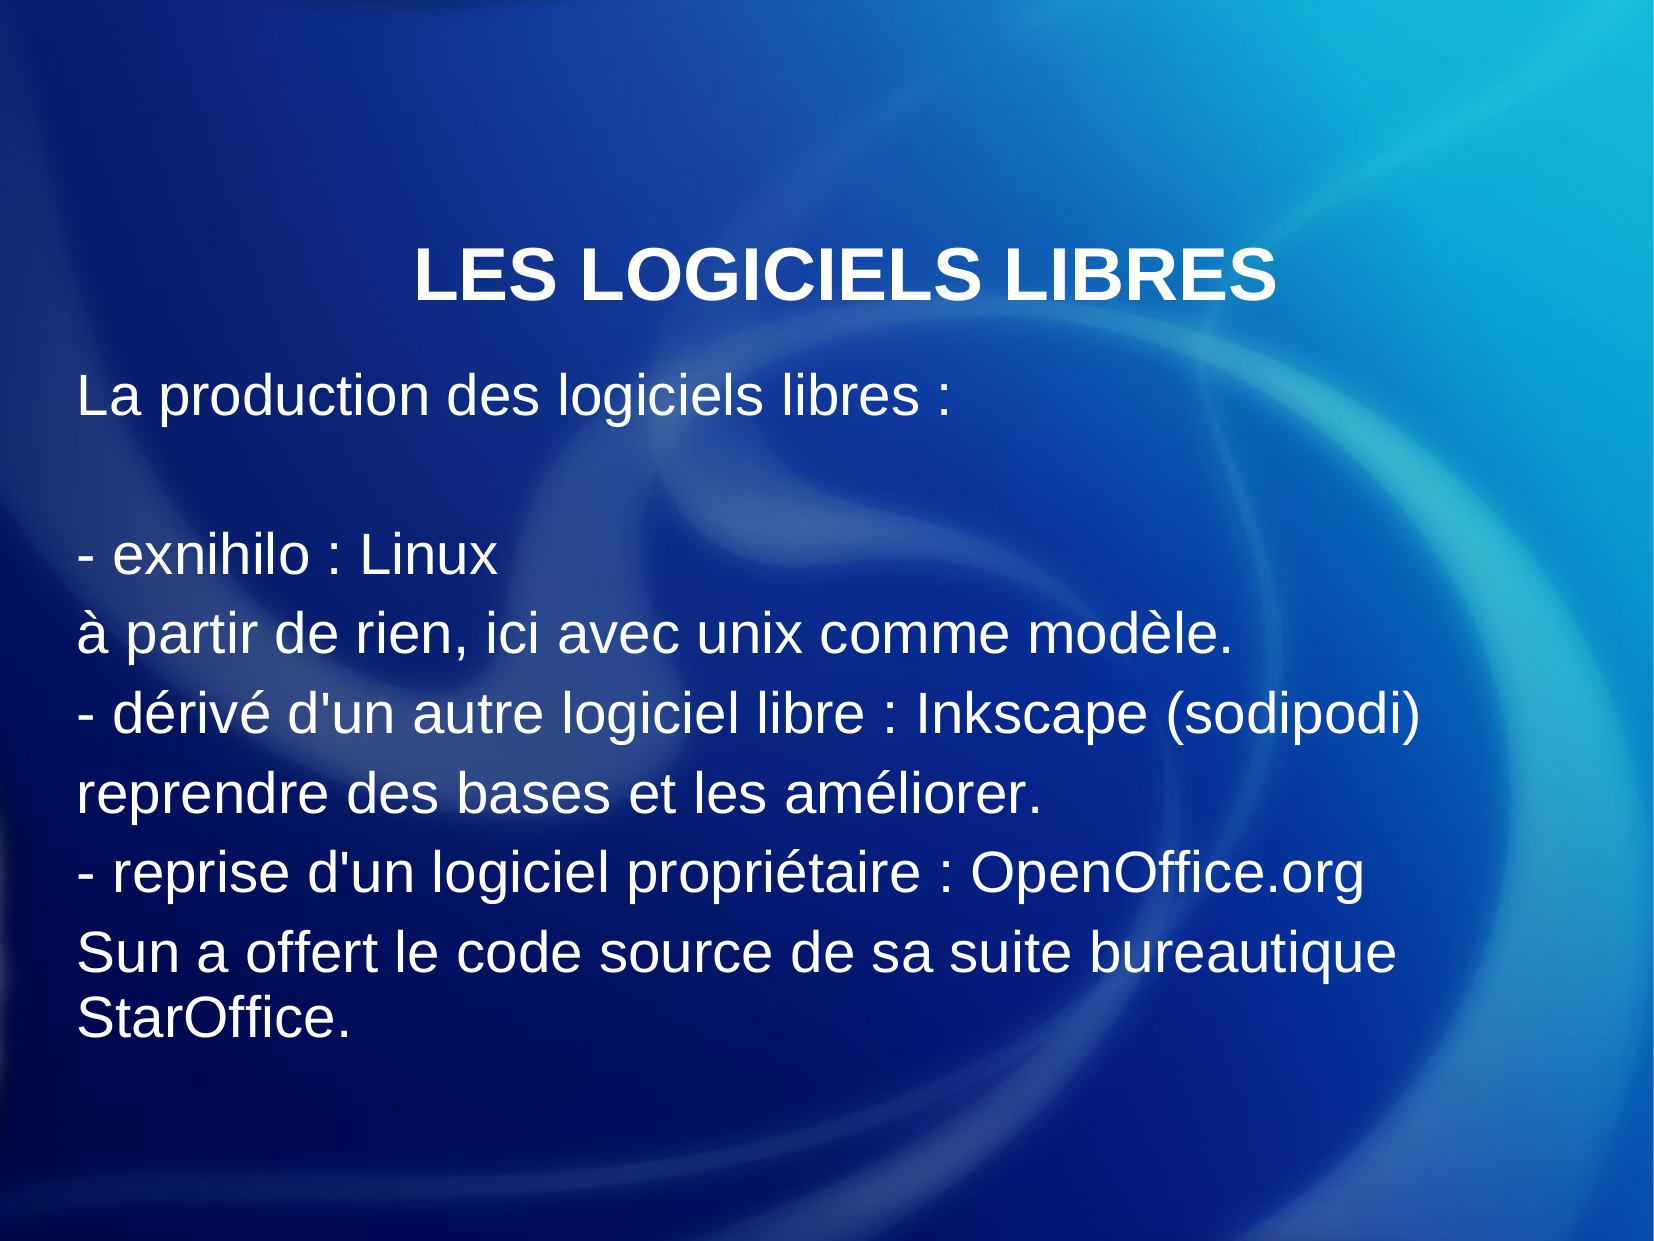

# LES LOGICIELS LIBRES
La production des logiciels libres :
- exnihilo : Linux
à partir de rien, ici avec unix comme modèle.
- dérivé d'un autre logiciel libre : Inkscape (sodipodi)
reprendre des bases et les améliorer.
- reprise d'un logiciel propriétaire : OpenOffice.org
Sun a offert le code source de sa suite bureautique StarOffice.